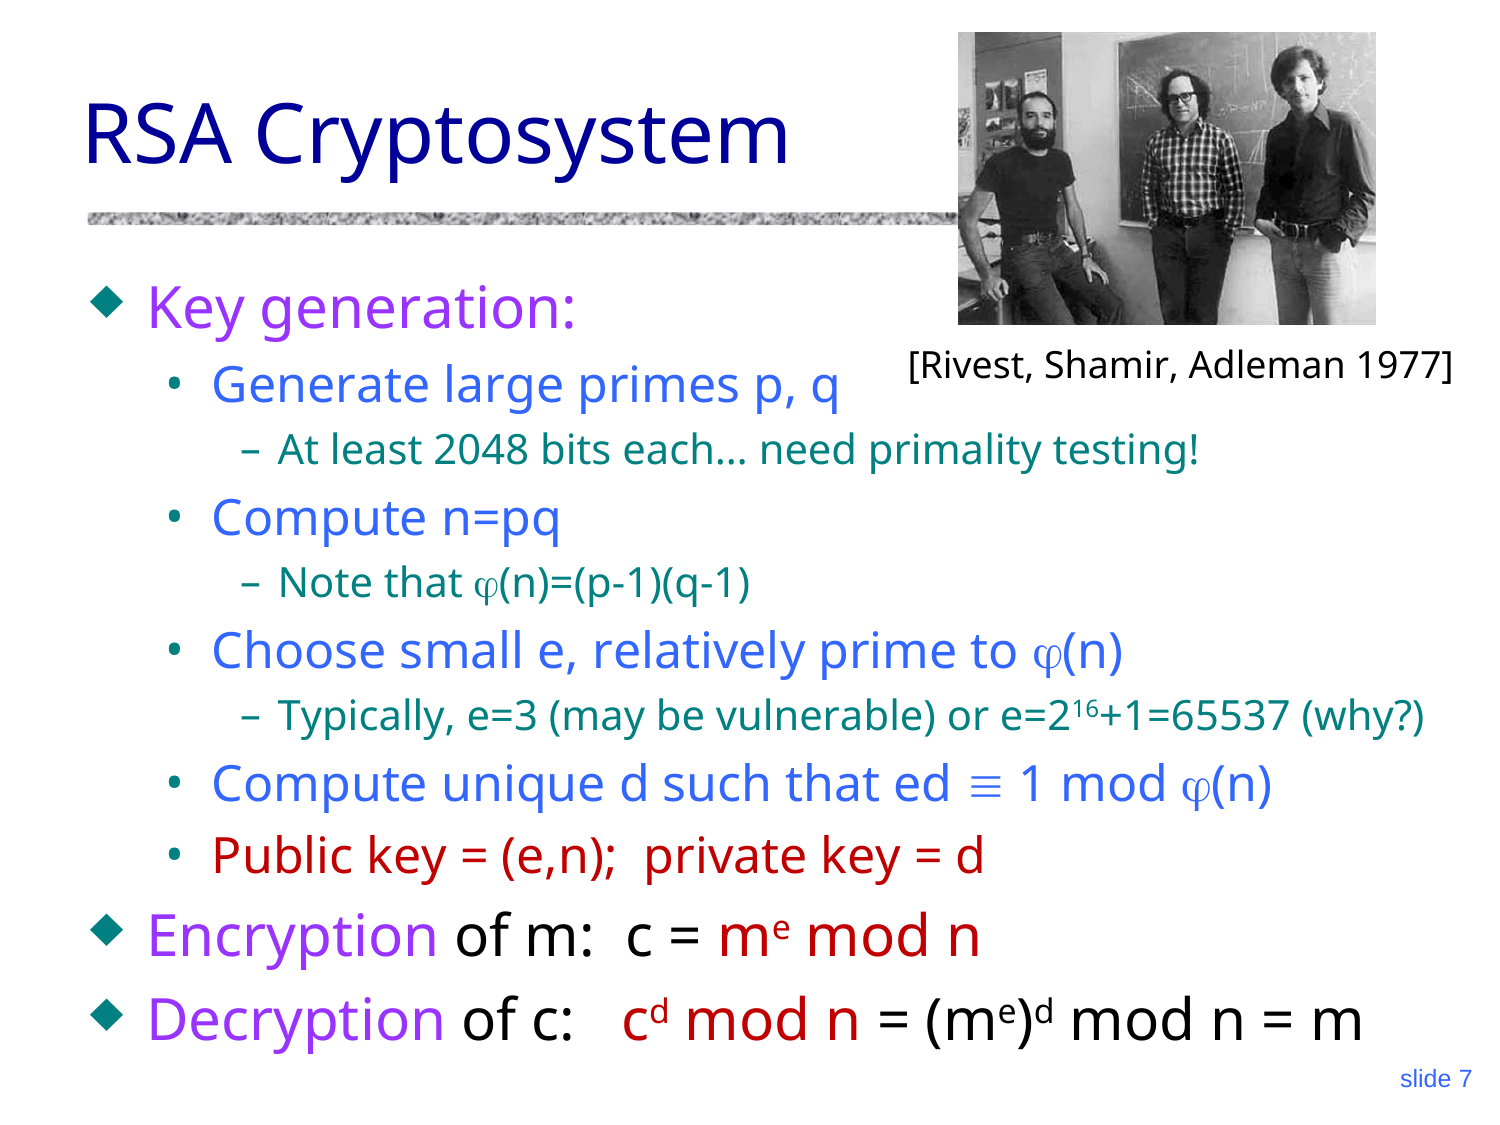

# RSA Cryptosystem
Key generation:
Generate large primes p, q
At least 2048 bits each… need primality testing!
Compute n=pq
Note that (n)=(p-1)(q-1)
Choose small e, relatively prime to (n)
Typically, e=3 (may be vulnerable) or e=216+1=65537 (why?)
Compute unique d such that ed  1 mod (n)
Public key = (e,n); private key = d
Encryption of m: c = me mod n
Decryption of c: cd mod n = (me)d mod n = m
[Rivest, Shamir, Adleman 1977]
slide